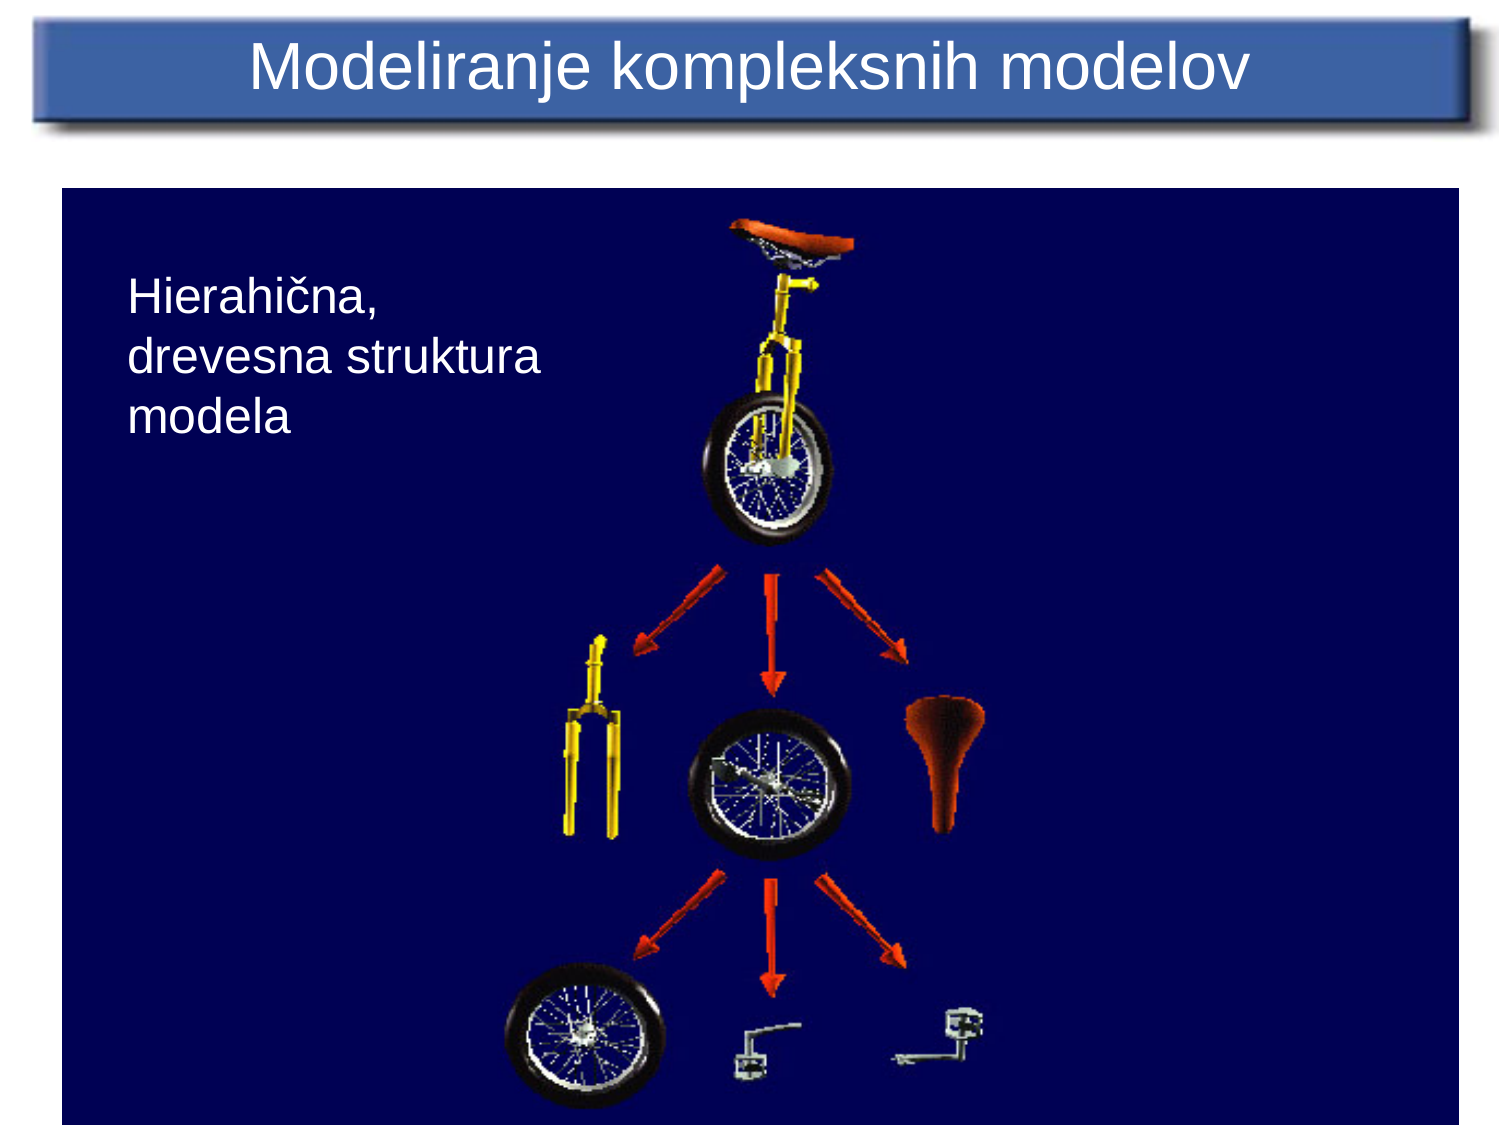

# Modeliranje kompleksnih modelov
Hierahična,
drevesna struktura
modela